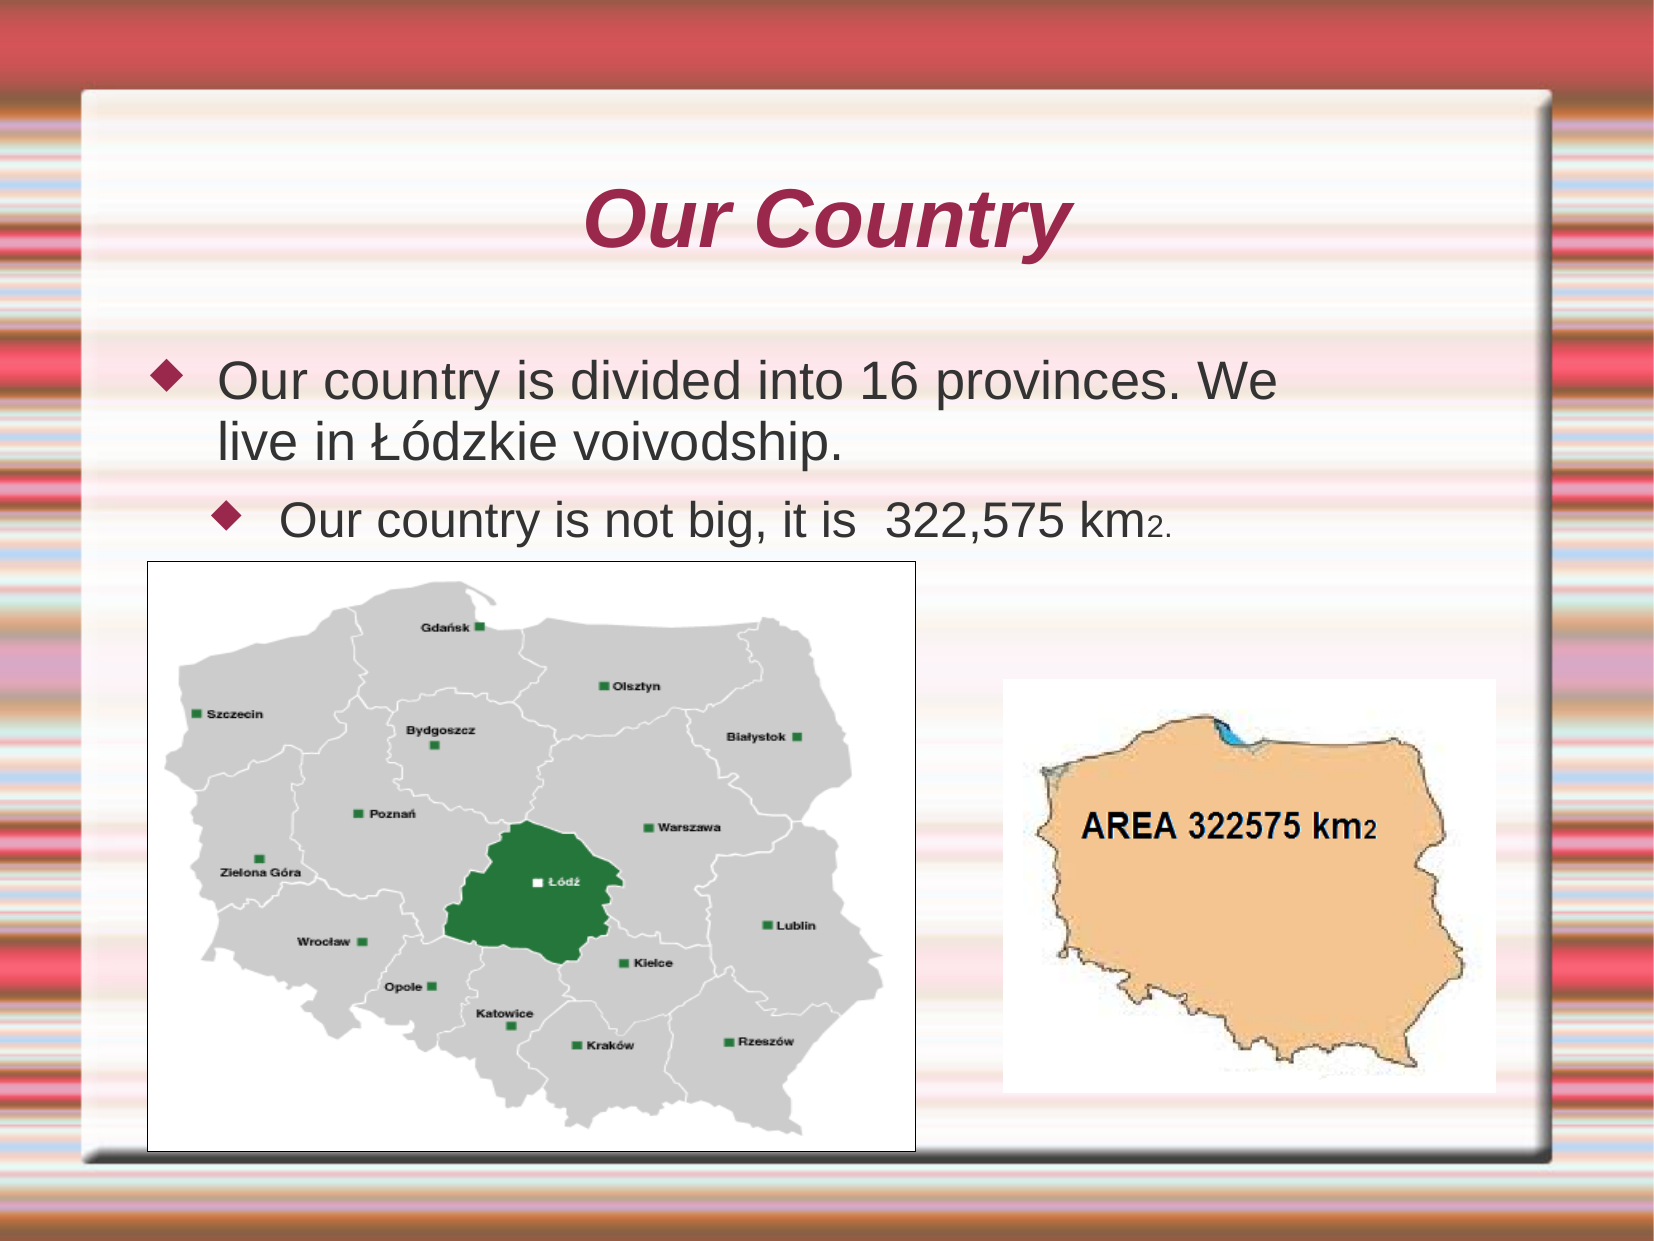

# Our Country
Our country is divided into 16 provinces. We live in Łódzkie voivodship.
Our country is not big, it is 322,575 km2.